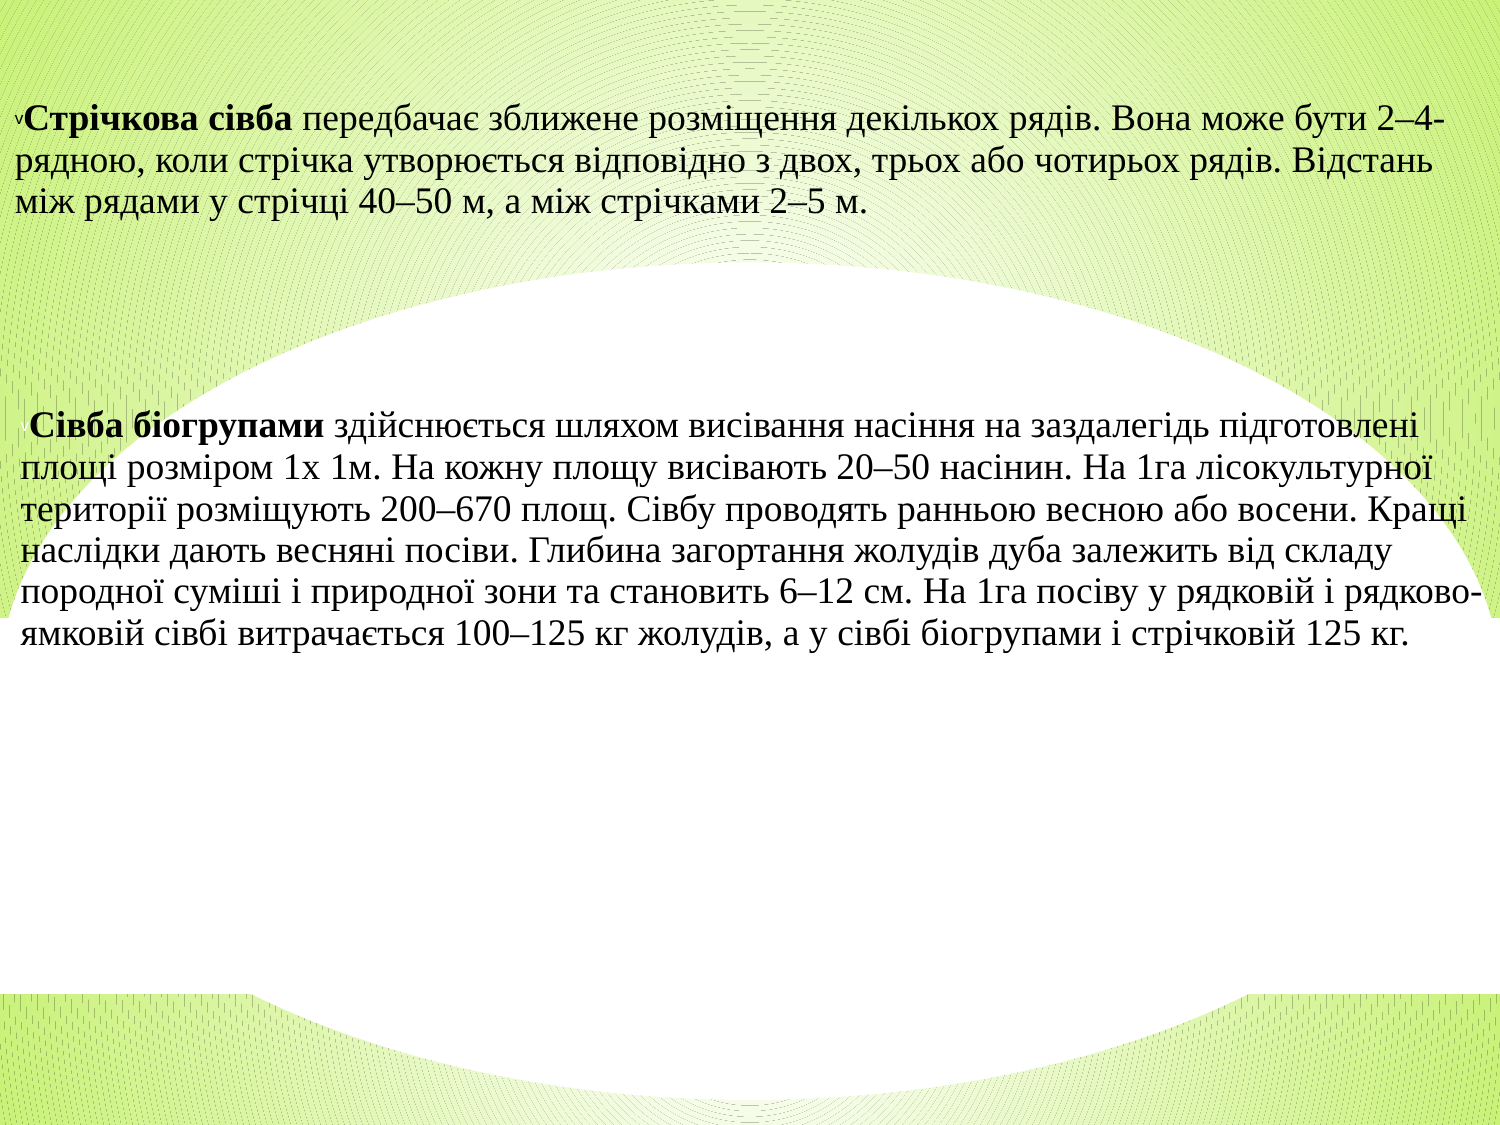

Стрічкова сівба передбачає зближене розміщення декількох рядів. Вона може бути 2–4-рядною, коли стрічка утворюється відповідно з двох, трьох або чотирьох рядів. Відстань між рядами у стрічці 40–50 м, а між стрічками 2–5 м.
Сівба біогрупами здійснюється шляхом висівання насіння на заздалегідь підготовлені площі розміром 1х 1м. На кожну площу висівають 20–50 насінин. На 1га лісокультурної території розміщують 200–670 площ. Сівбу проводять ранньою весною або восени. Кращі наслідки дають весняні посіви. Глибина загортання жолудів дуба залежить від складу породної суміші і природної зони та становить 6–12 см. На 1га посіву у рядковій і рядково-ямковій сівбі витрачається 100–125 кг жолудів, а у сівбі біогрупами і стрічковій 125 кг.